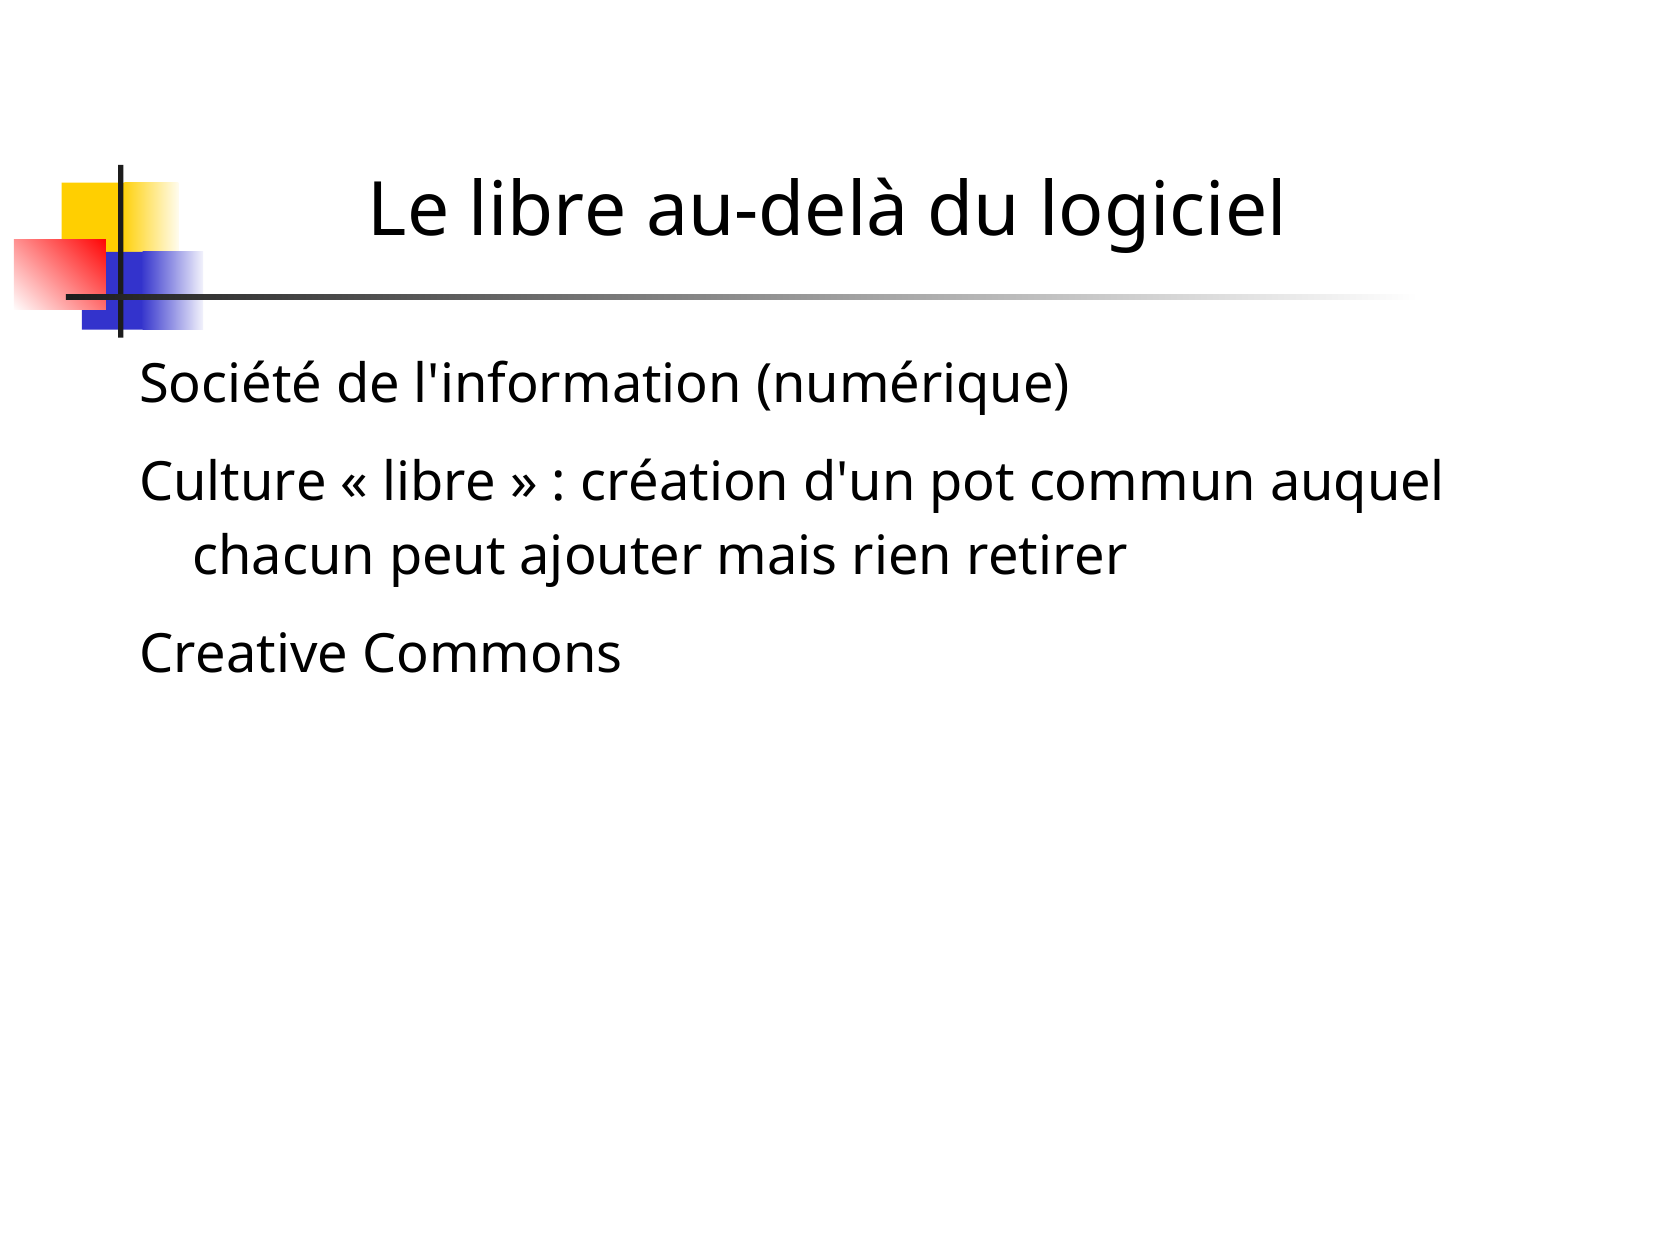

# Le libre au-delà du logiciel
Société de l'information (numérique)
Culture « libre » : création d'un pot commun auquel chacun peut ajouter mais rien retirer
Creative Commons